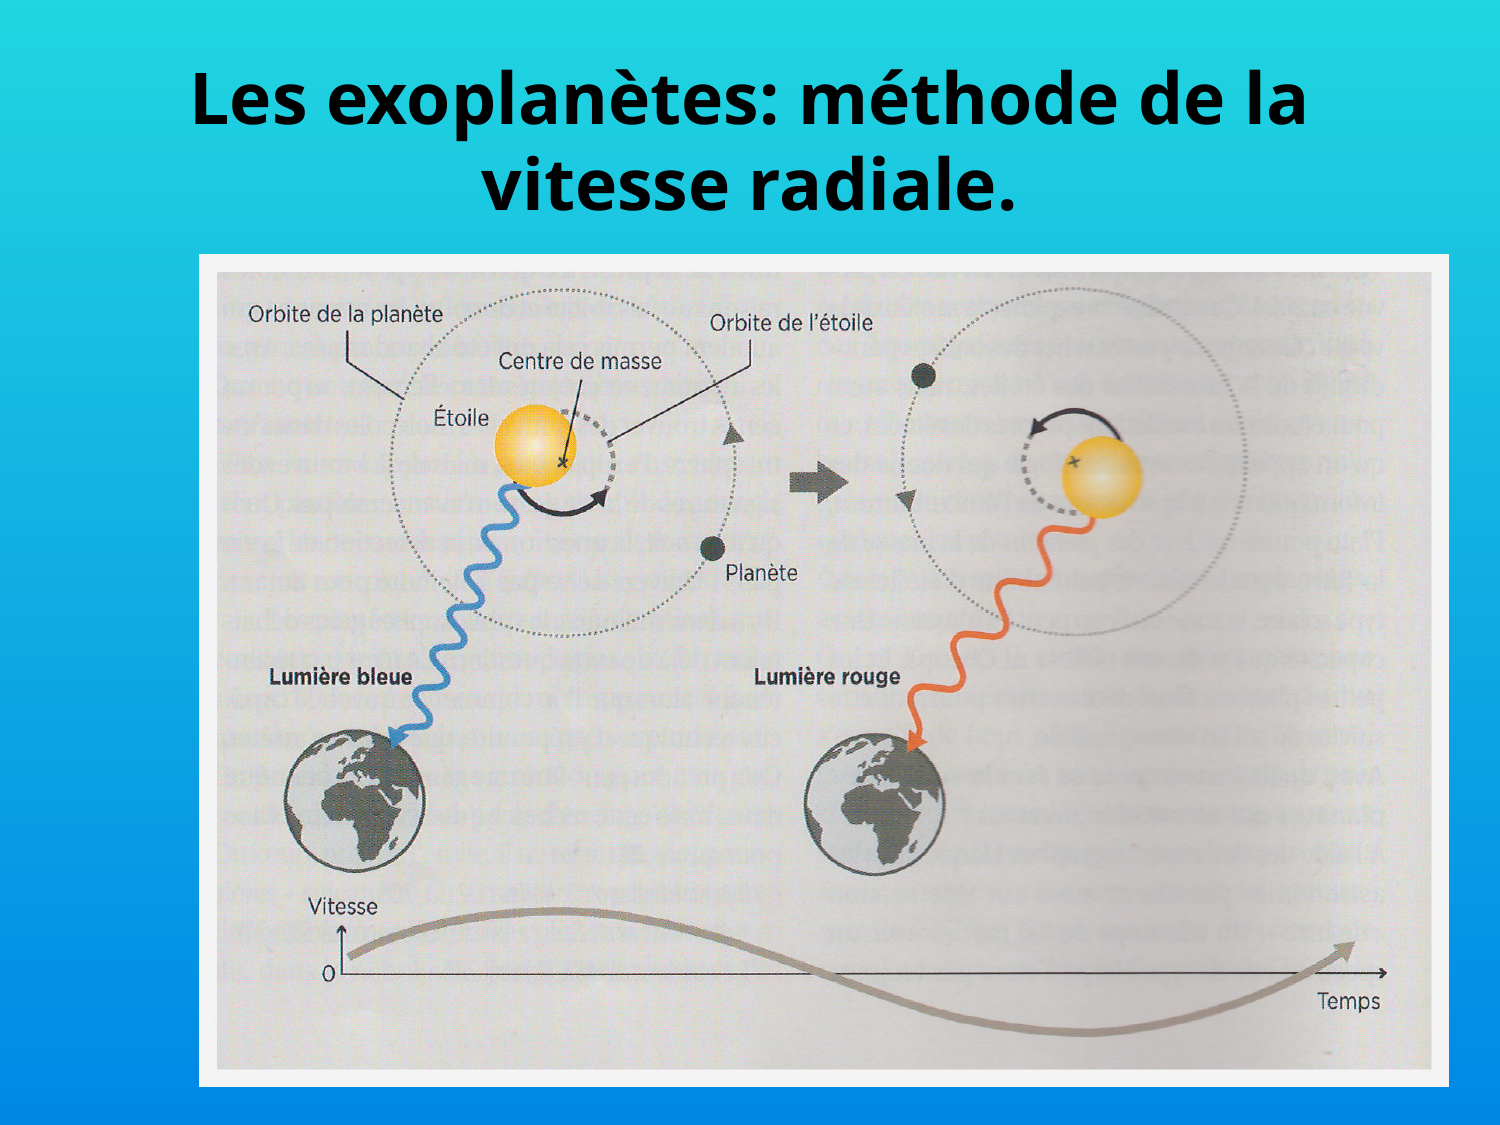

# Les exoplanètes: méthode de la vitesse radiale.